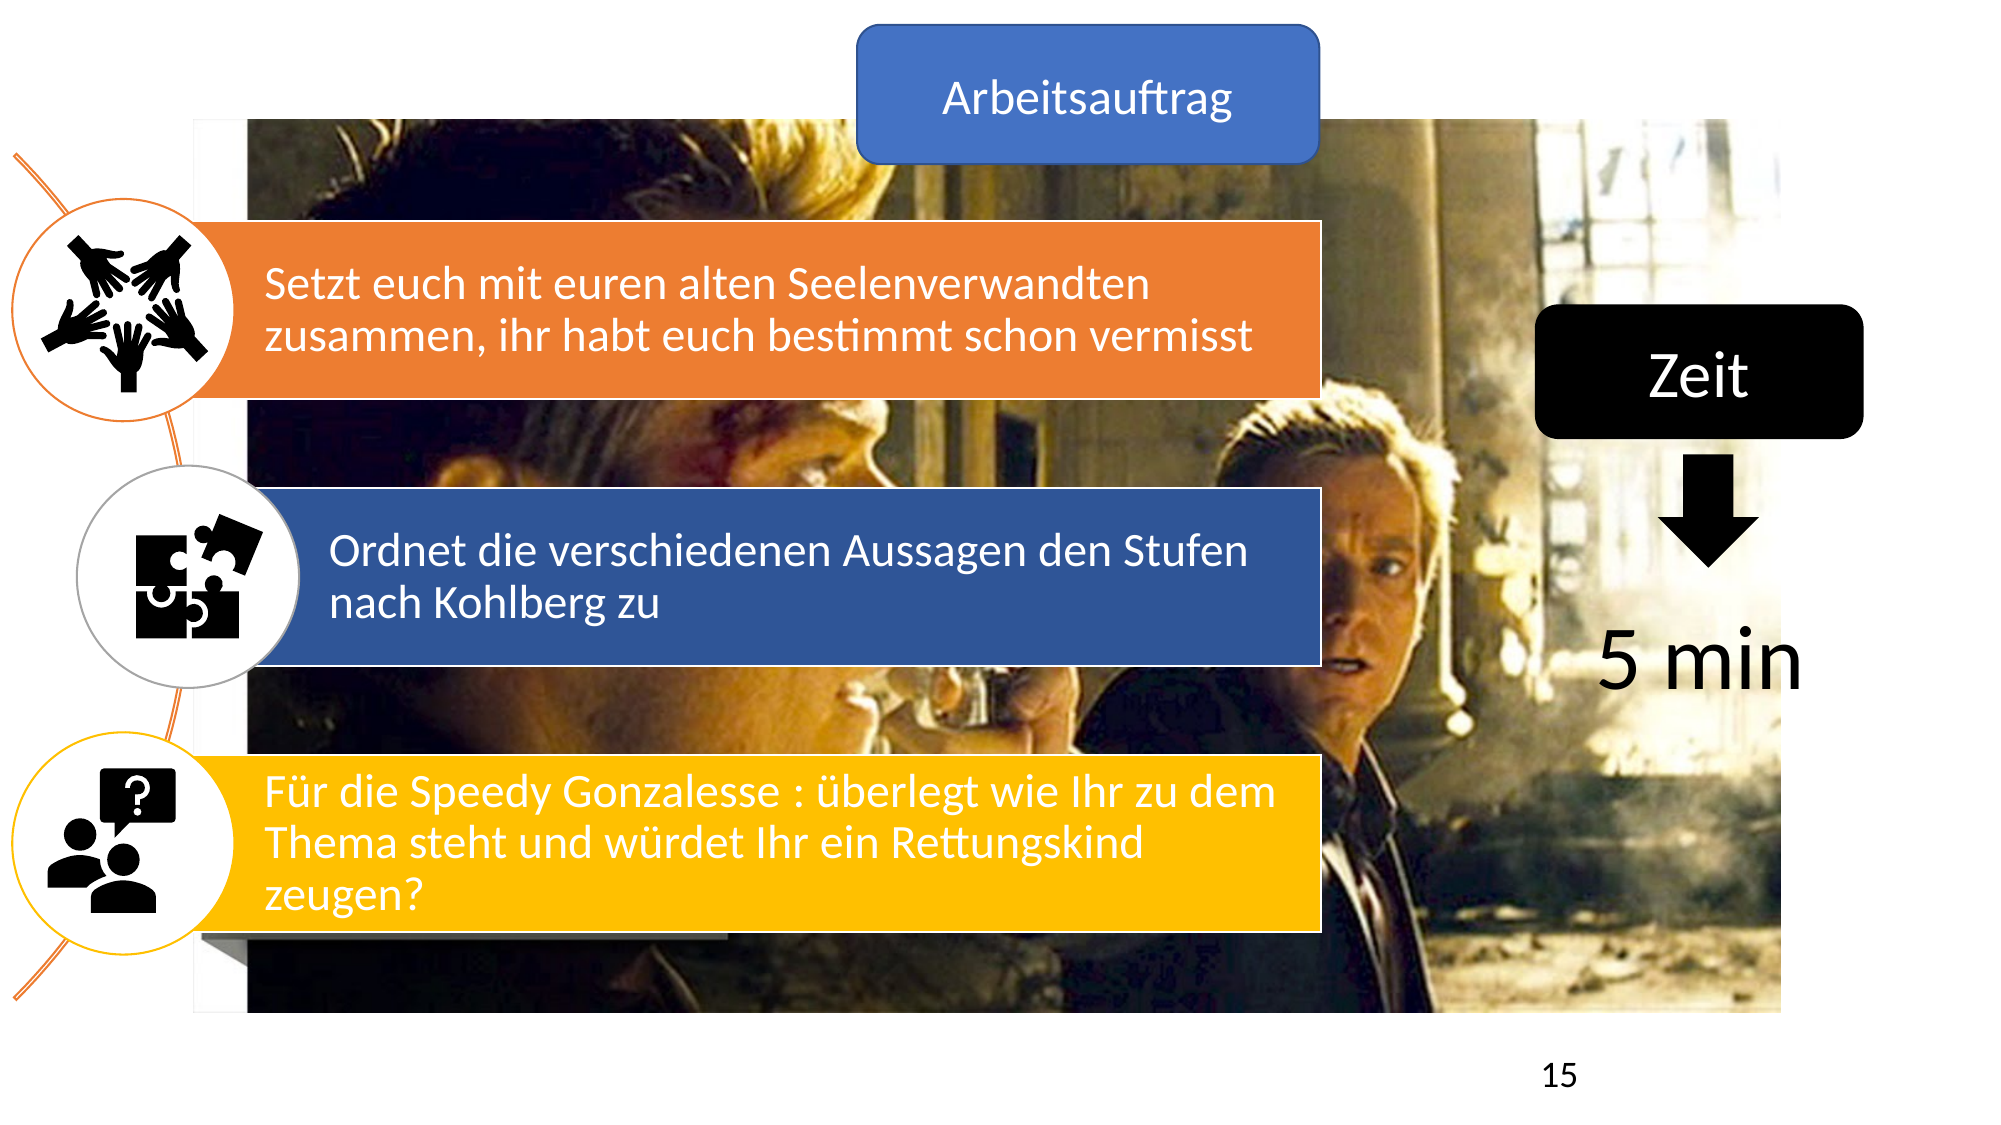

Setzt euch mit euren alten Seelenverwandten zusammen, ihr habt euch bestimmt schon vermisst
Ordnet die verschiedenen Aussagen den Stufen nach Kohlberg zu
Für die Speedy Gonzalesse : überlegt wie Ihr zu dem Thema steht und würdet Ihr ein Rettungskind zeugen?
Arbeitsauftrag
Zeit
5 min
5